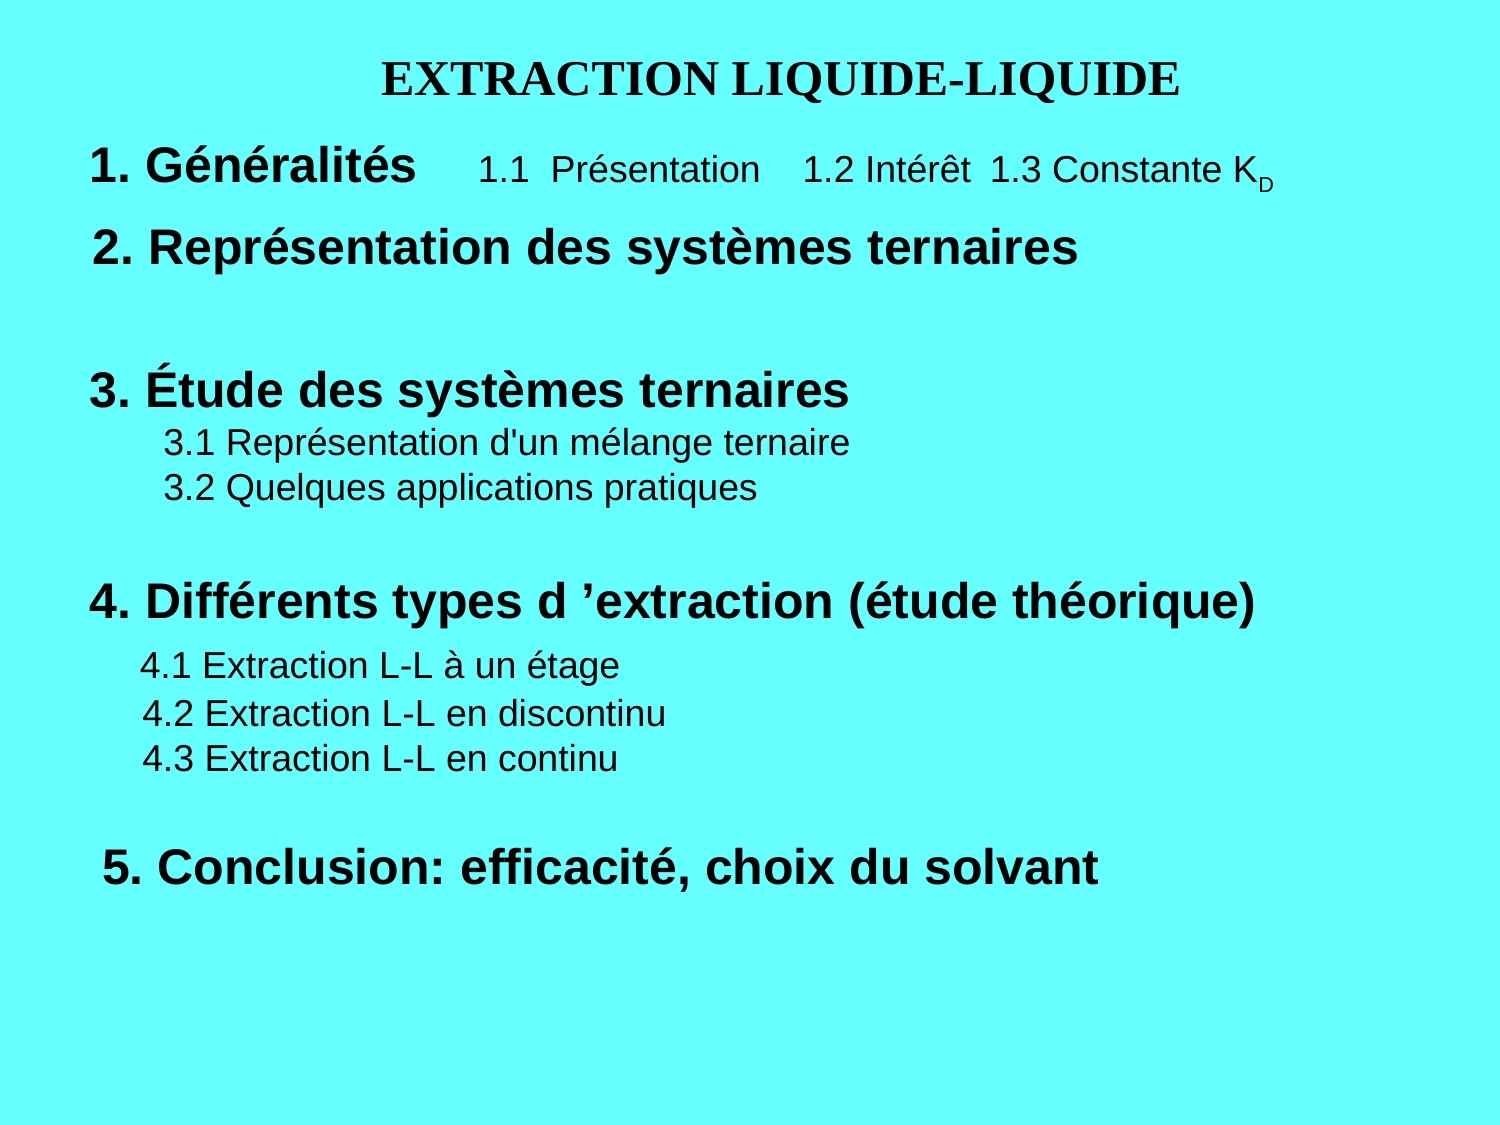

EXTRACTION LIQUIDE-LIQUIDE
1. Généralités 1.1 Présentation 1.2 Intérêt	1.3 Constante KD
2. Représentation des systèmes ternaires
3. Étude des systèmes ternaires
	3.1 Représentation d'un mélange ternaire
	3.2 Quelques applications pratiques
4. Différents types d ’extraction (étude théorique)
 4.1 Extraction L-L à un étage
 4.2 Extraction L-L en discontinu
 4.3 Extraction L-L en continu
5. Conclusion: efficacité, choix du solvant